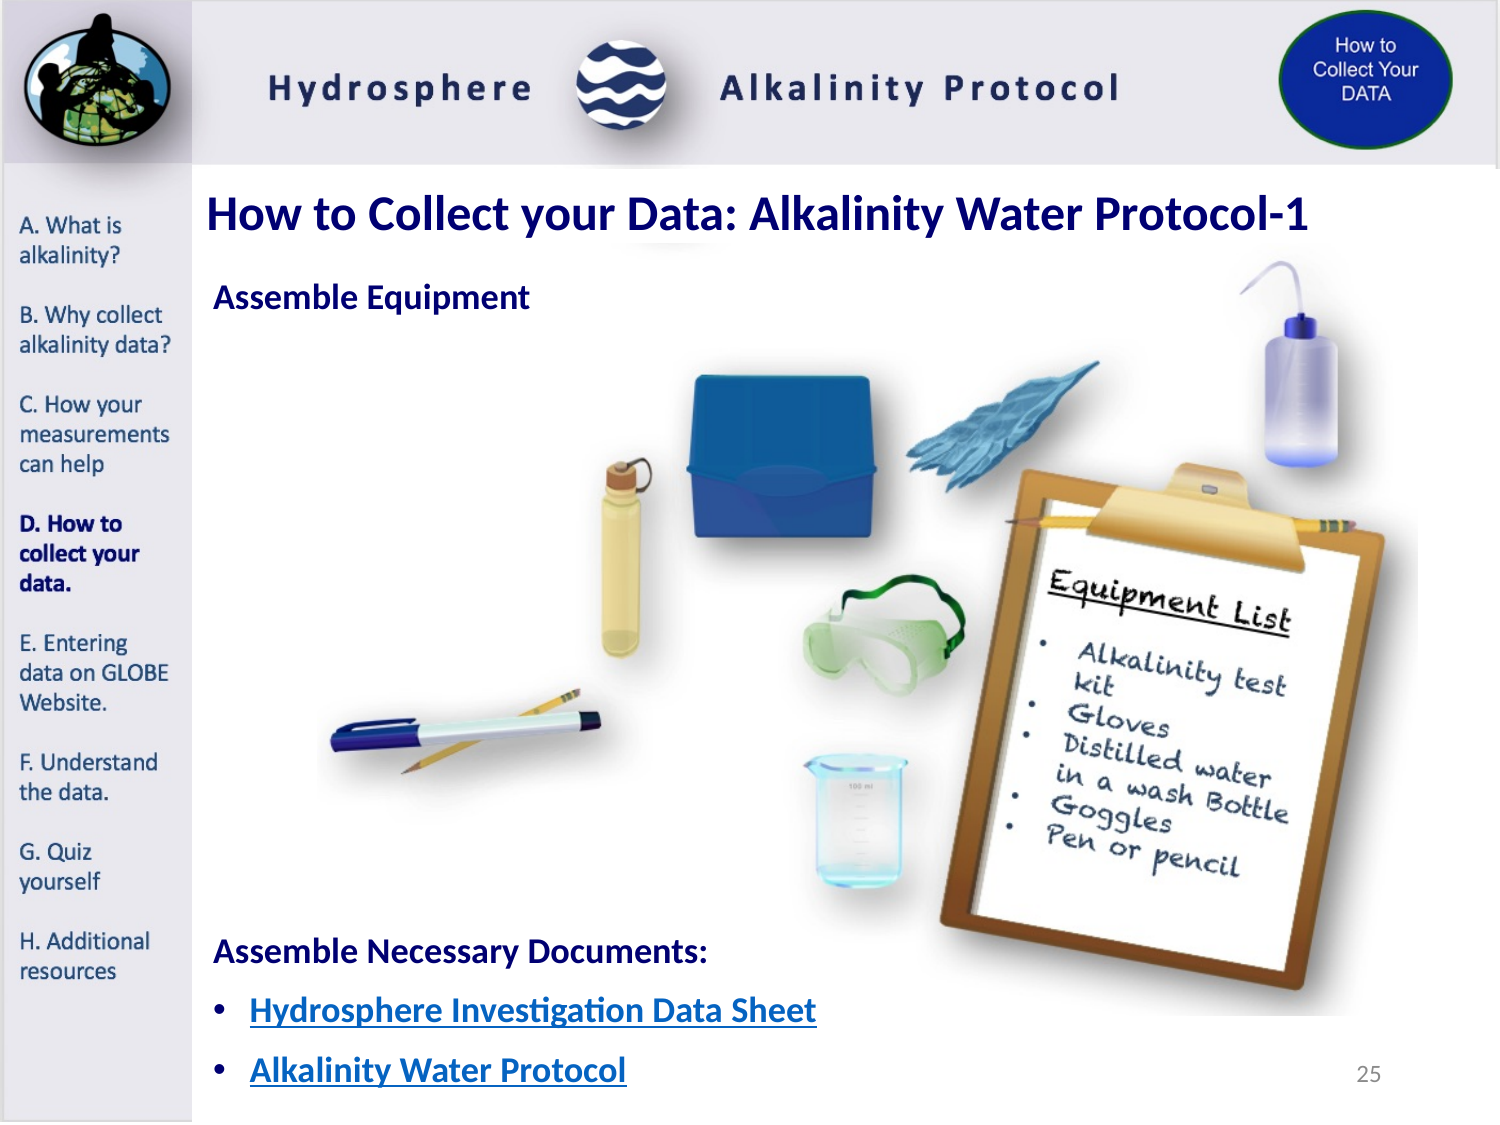

# How to Collect your Data: Alkalinity Water Protocol-1
Assemble Equipment
Assemble Necessary Documents:
Hydrosphere Investigation Data Sheet
Alkalinity Water Protocol